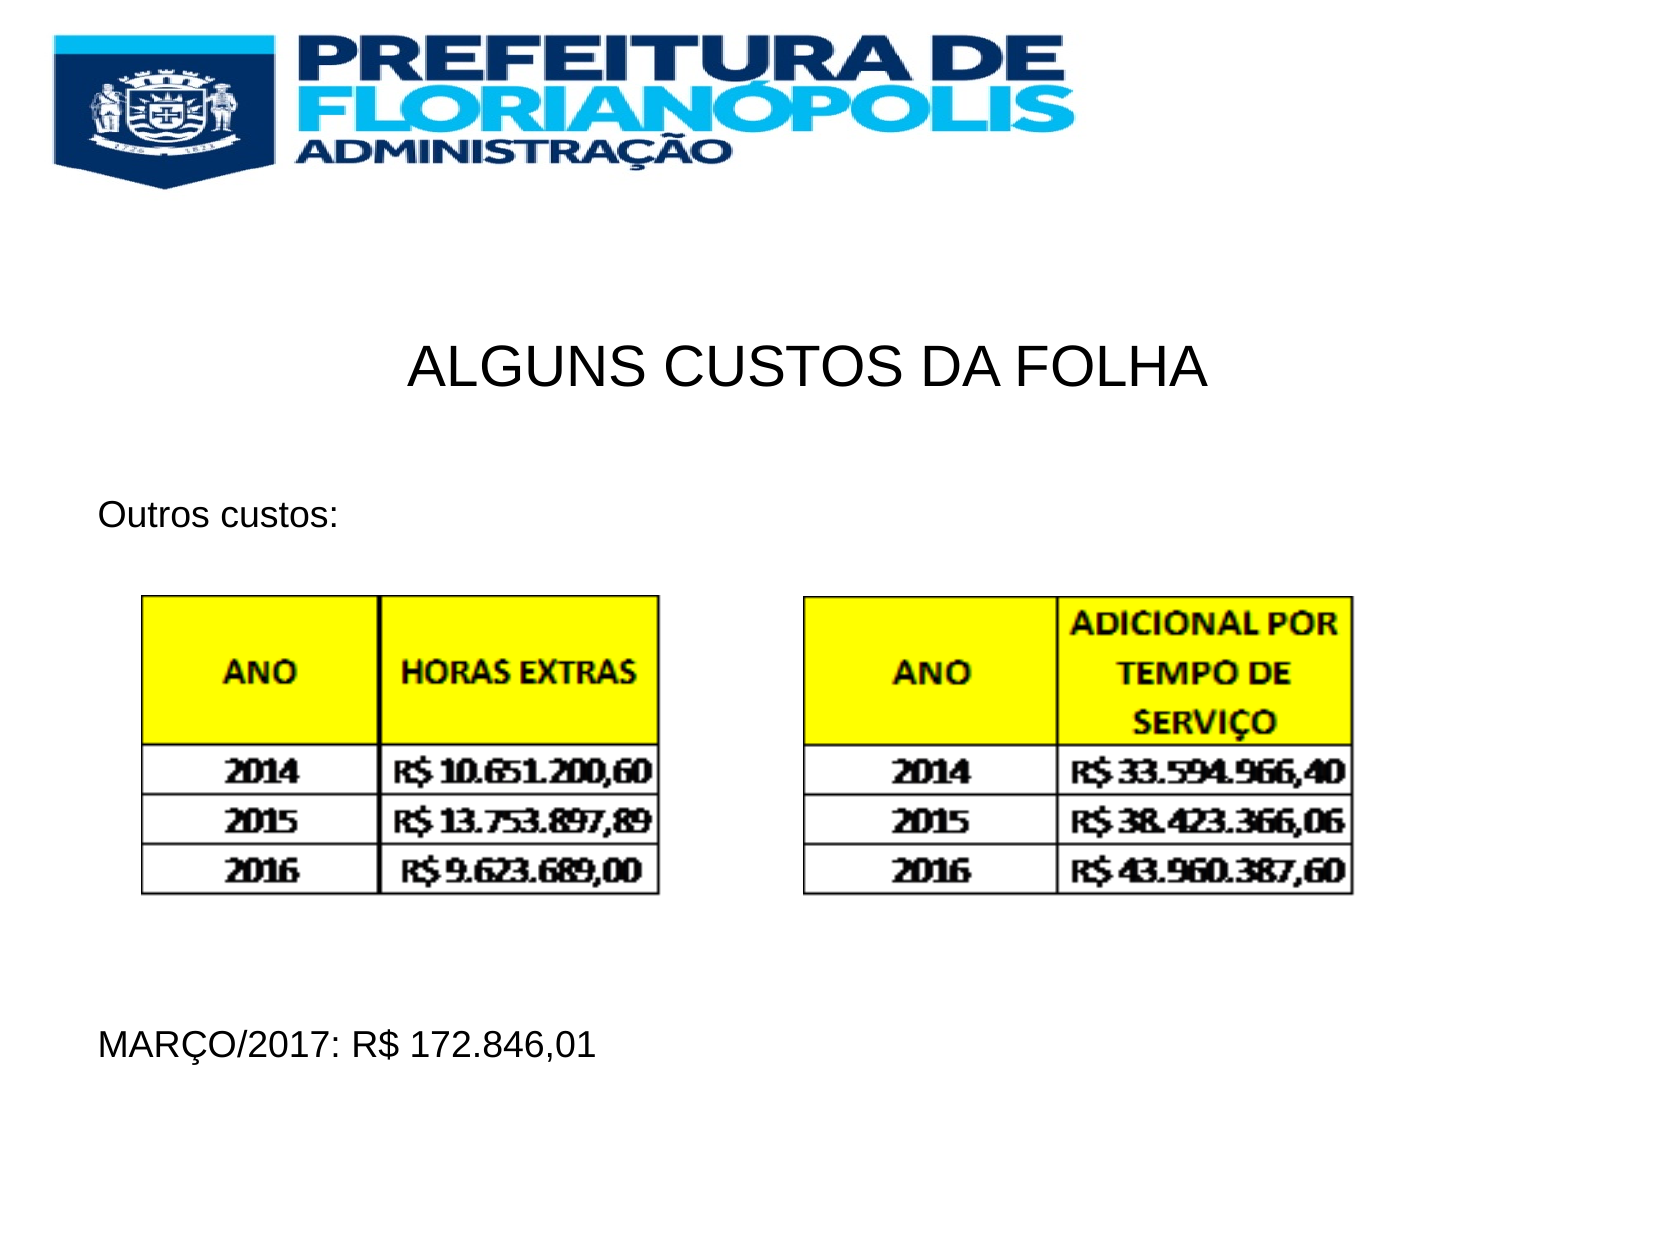

# ALGUNS CUSTOS DA FOLHA
Outros custos:
MARÇO/2017: R$ 172.846,01